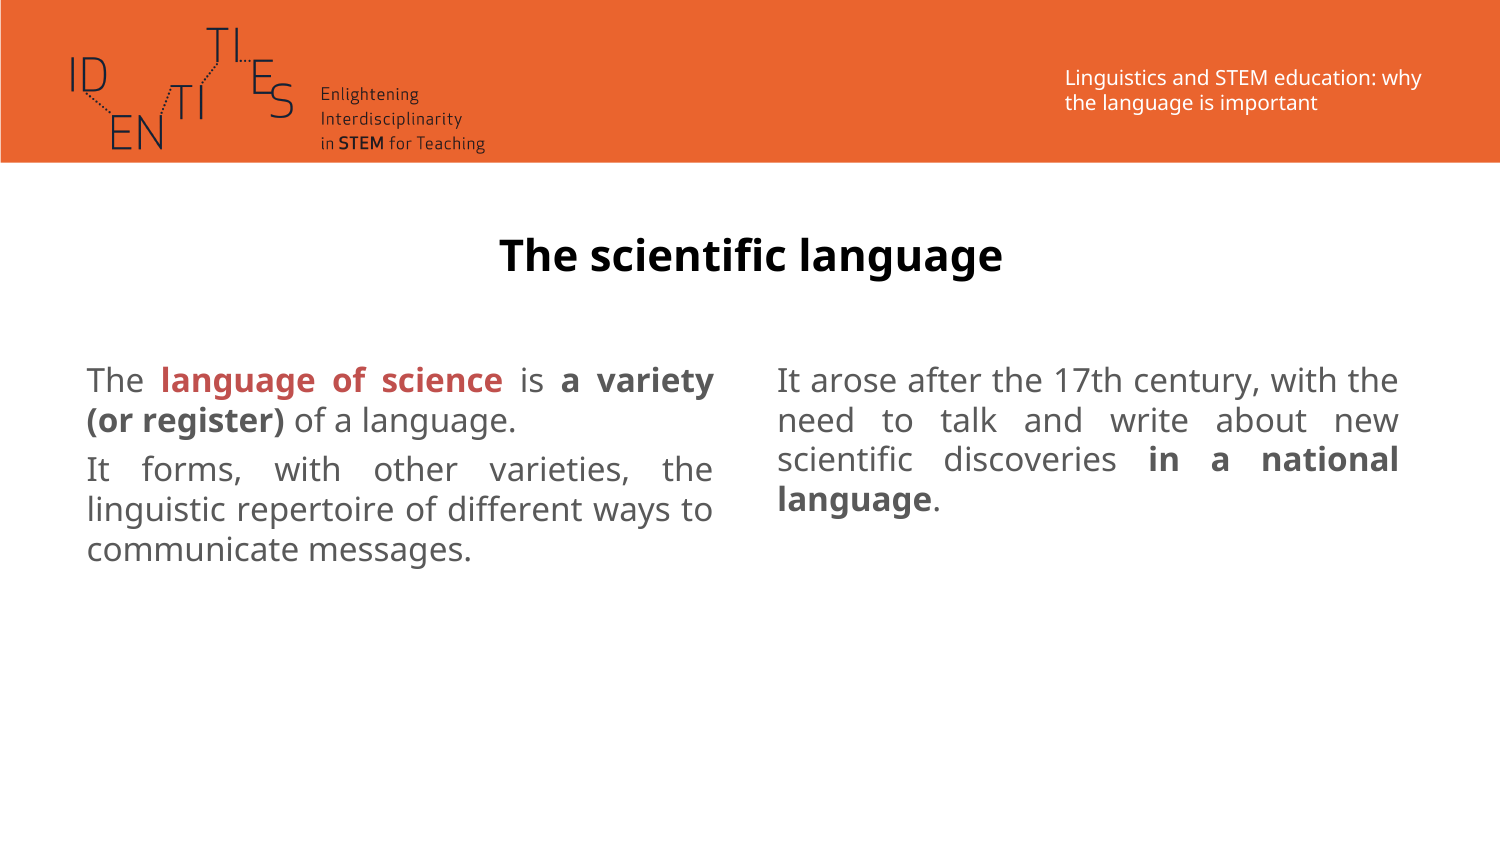

#
Linguistics and STEM education: why the language is important
The scientific language
The language of science is a variety (or register) of a language.
It forms, with other varieties, the linguistic repertoire of different ways to communicate messages.
It arose after the 17th century, with the need to talk and write about new scientific discoveries in a national language.